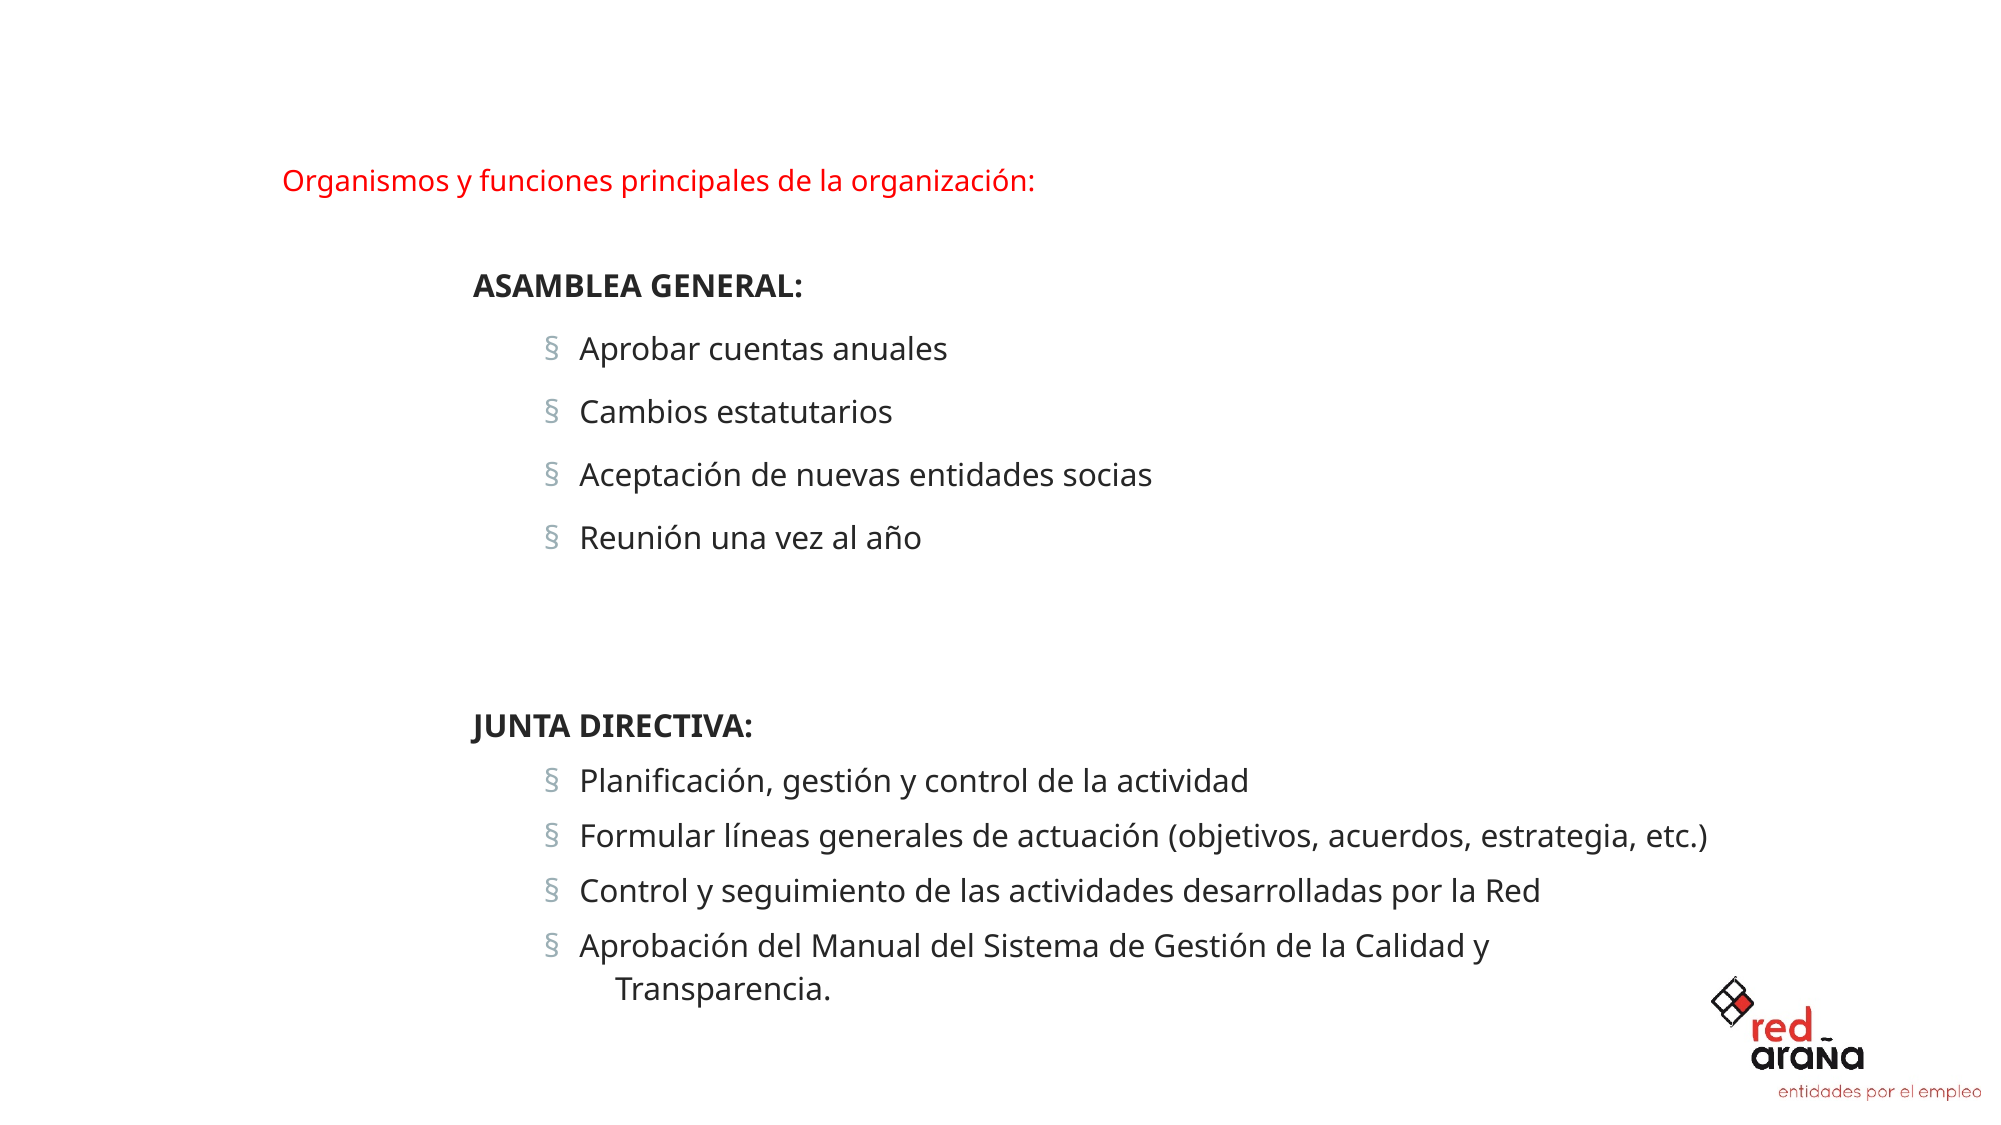

Organismos y funciones principales de la organización:
# ASAMBLEA GENERAL:
Aprobar cuentas anuales
Cambios estatutarios
Aceptación de nuevas entidades socias
Reunión una vez al año
		JUNTA DIRECTIVA:
Planificación, gestión y control de la actividad
Formular líneas generales de actuación (objetivos, acuerdos, estrategia, etc.)
Control y seguimiento de las actividades desarrolladas por la Red
Aprobación del Manual del Sistema de Gestión de la Calidad y Transparencia.